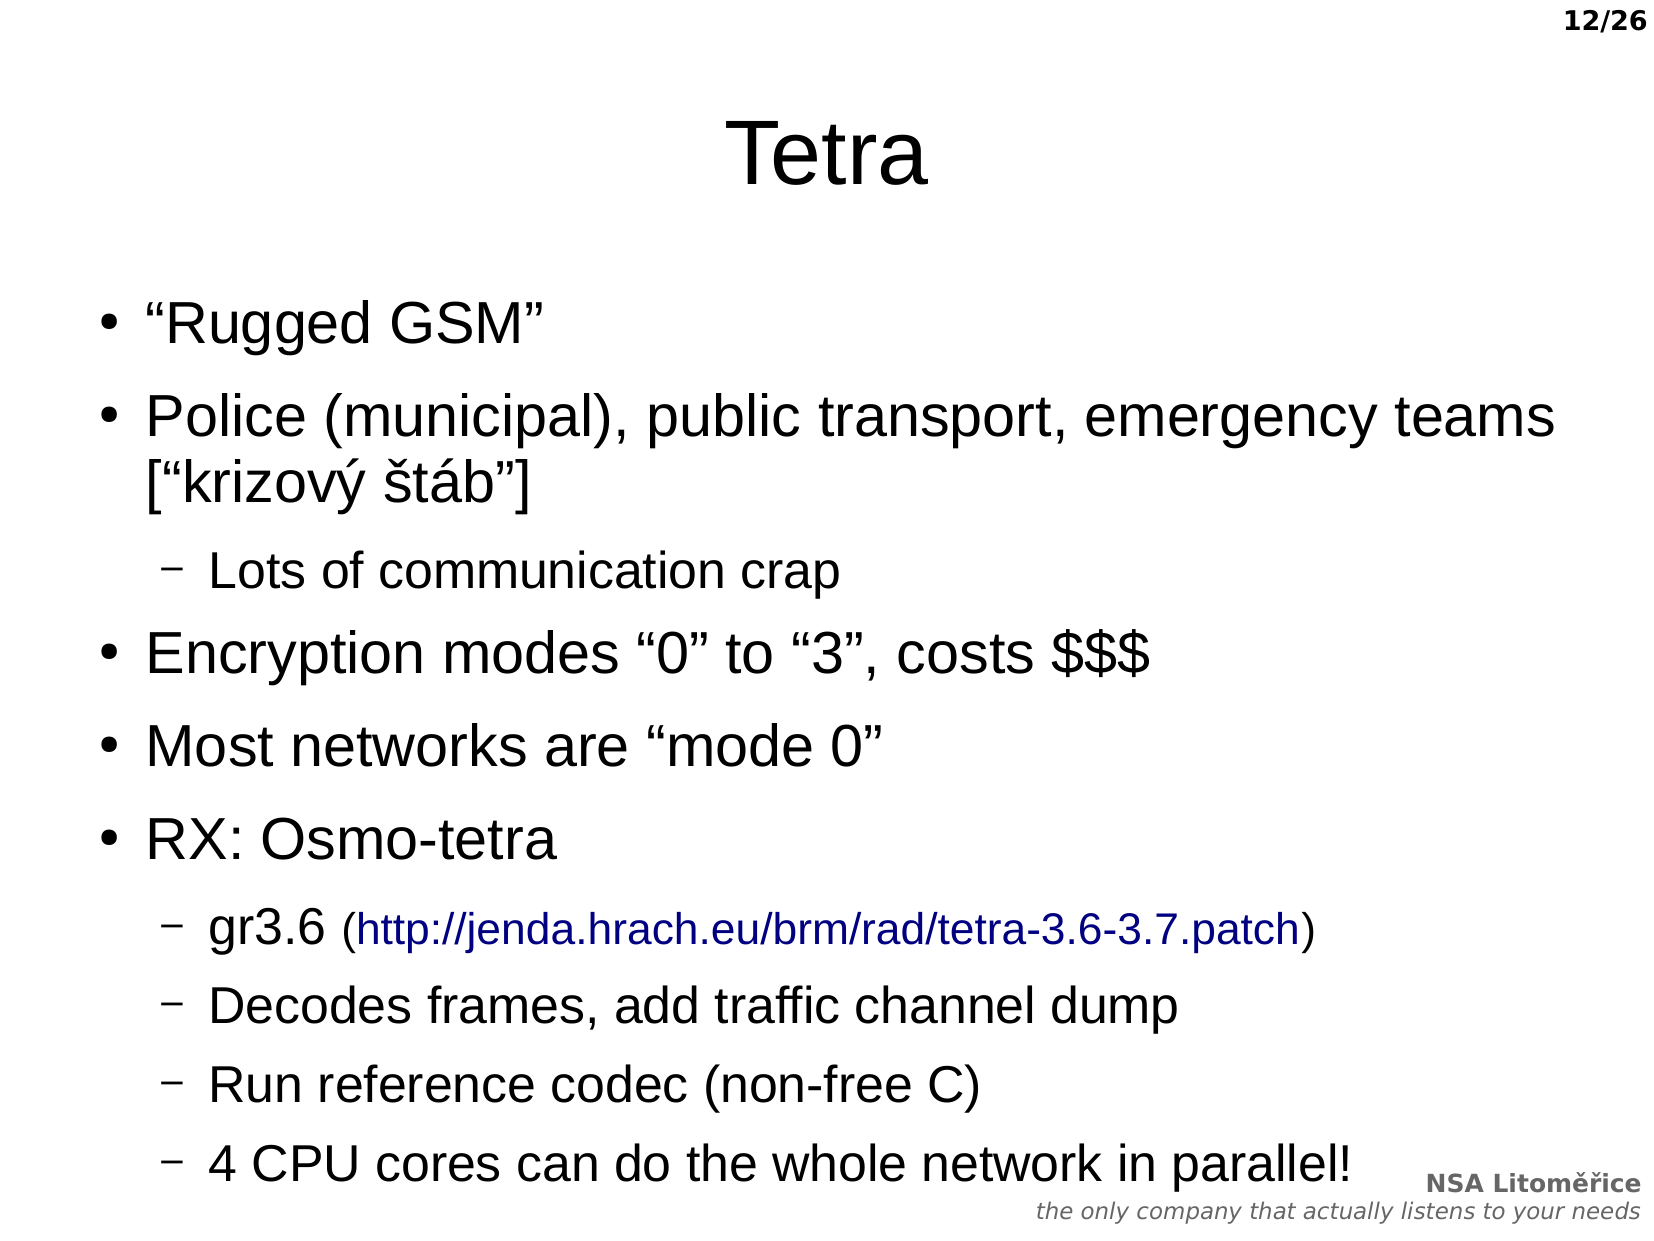

aaa
# Tetra
“Rugged GSM”
Police (municipal), public transport, emergency teams [“krizový štáb”]
Lots of communication crap
Encryption modes “0” to “3”, costs $$$
Most networks are “mode 0”
RX: Osmo-tetra
gr3.6 (http://jenda.hrach.eu/brm/rad/tetra-3.6-3.7.patch)
Decodes frames, add traffic channel dump
Run reference codec (non-free C)
4 CPU cores can do the whole network in parallel!
12